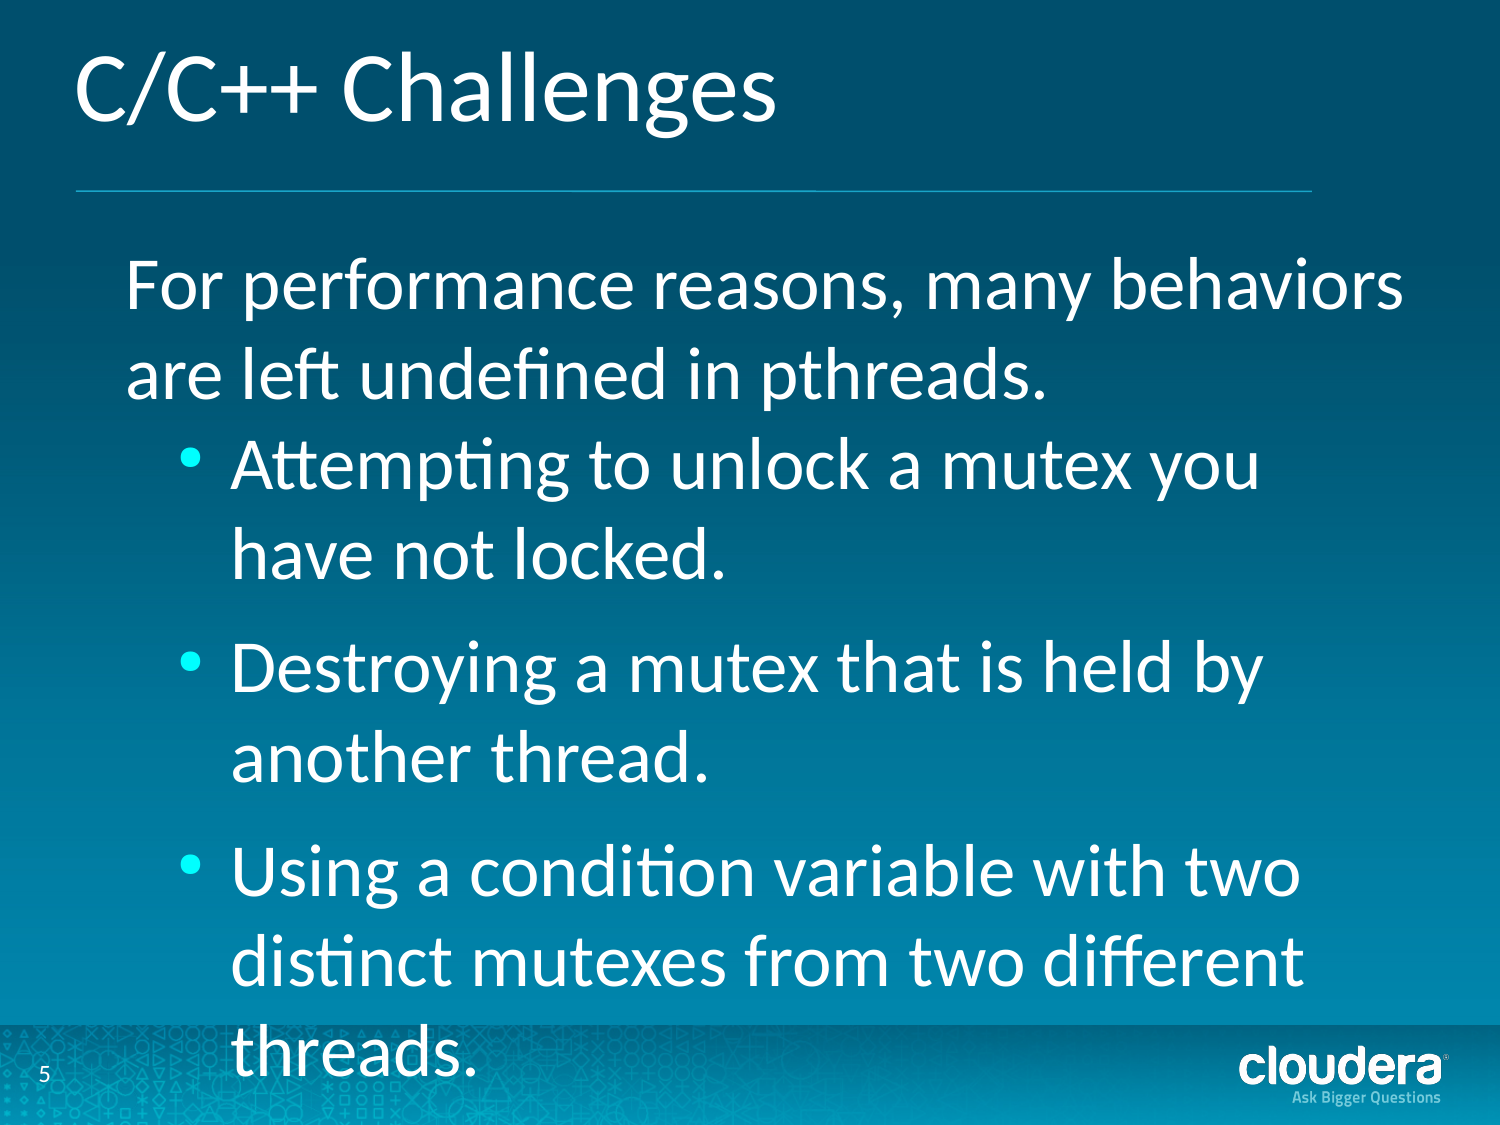

# C/C++ Challenges
For performance reasons, many behaviors are left undefined in pthreads.
Attempting to unlock a mutex you have not locked.
Destroying a mutex that is held by another thread.
Using a condition variable with two distinct mutexes from two different threads.